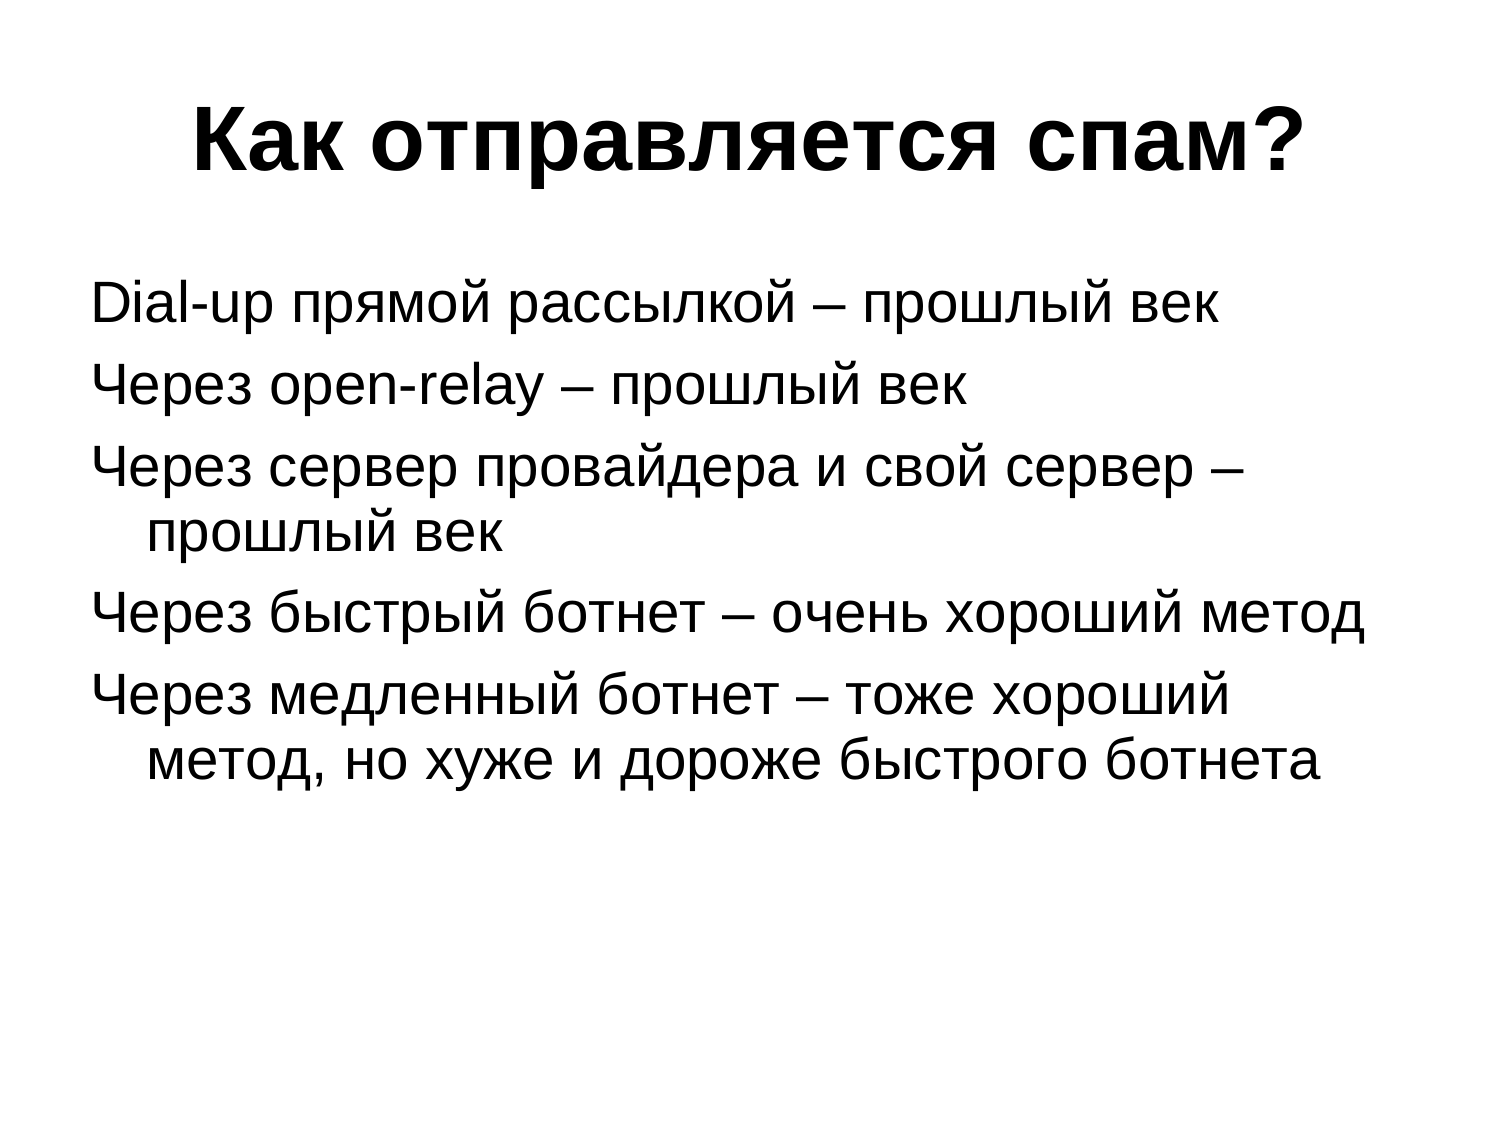

# Как отправляется спам?
Dial-up прямой рассылкой – прошлый век
Через open-relay – прошлый век
Через сервер провайдера и свой сервер – прошлый век
Через быстрый ботнет – очень хороший метод
Через медленный ботнет – тоже хороший метод, но хуже и дороже быстрого ботнета